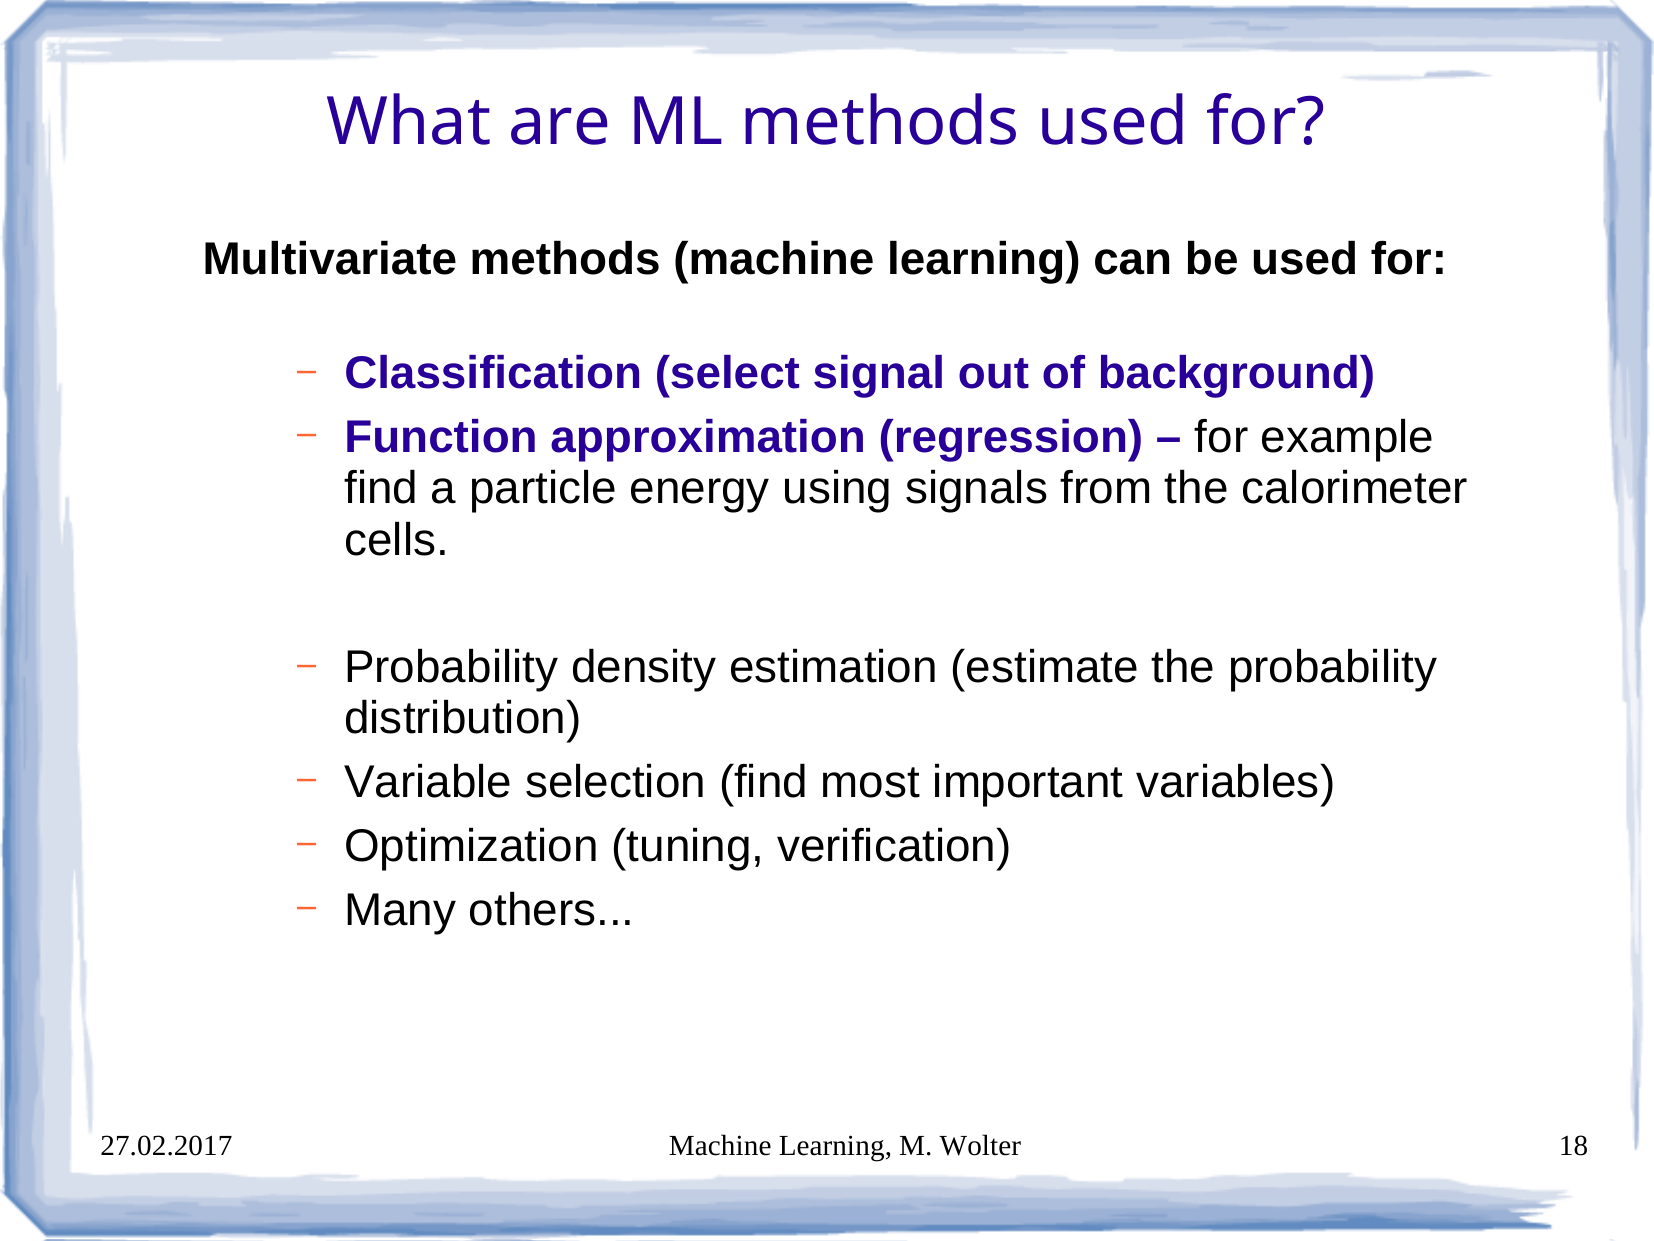

# What are ML methods used for?
Multivariate methods (machine learning) can be used for:
Classification (select signal out of background)
Function approximation (regression) – for example find a particle energy using signals from the calorimeter cells.
Probability density estimation (estimate the probability distribution)
Variable selection (find most important variables)
Optimization (tuning, verification)
Many others...
27.02.2017
Machine Learning, M. Wolter
18